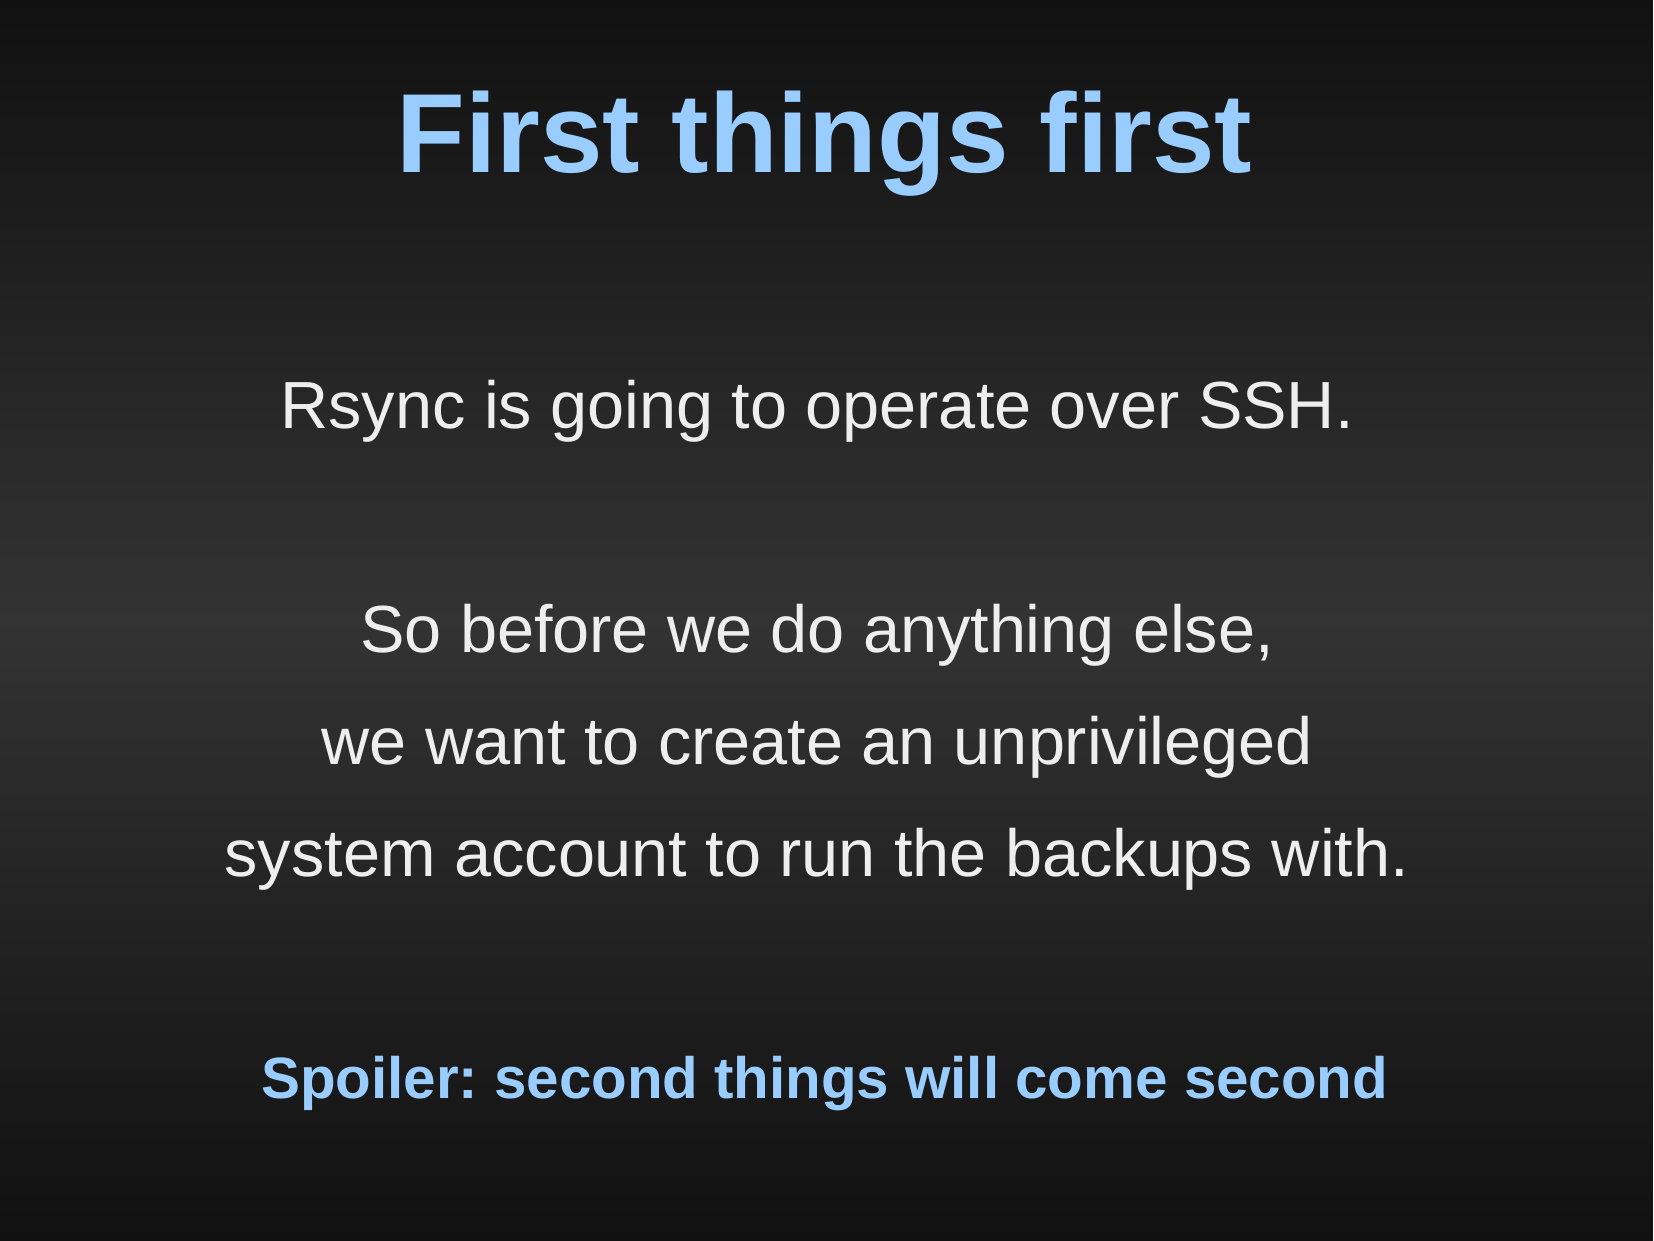

# First things first
Rsync is going to operate over SSH.
So before we do anything else,
we want to create an unprivileged
system account to run the backups with.
Spoiler: second things will come second